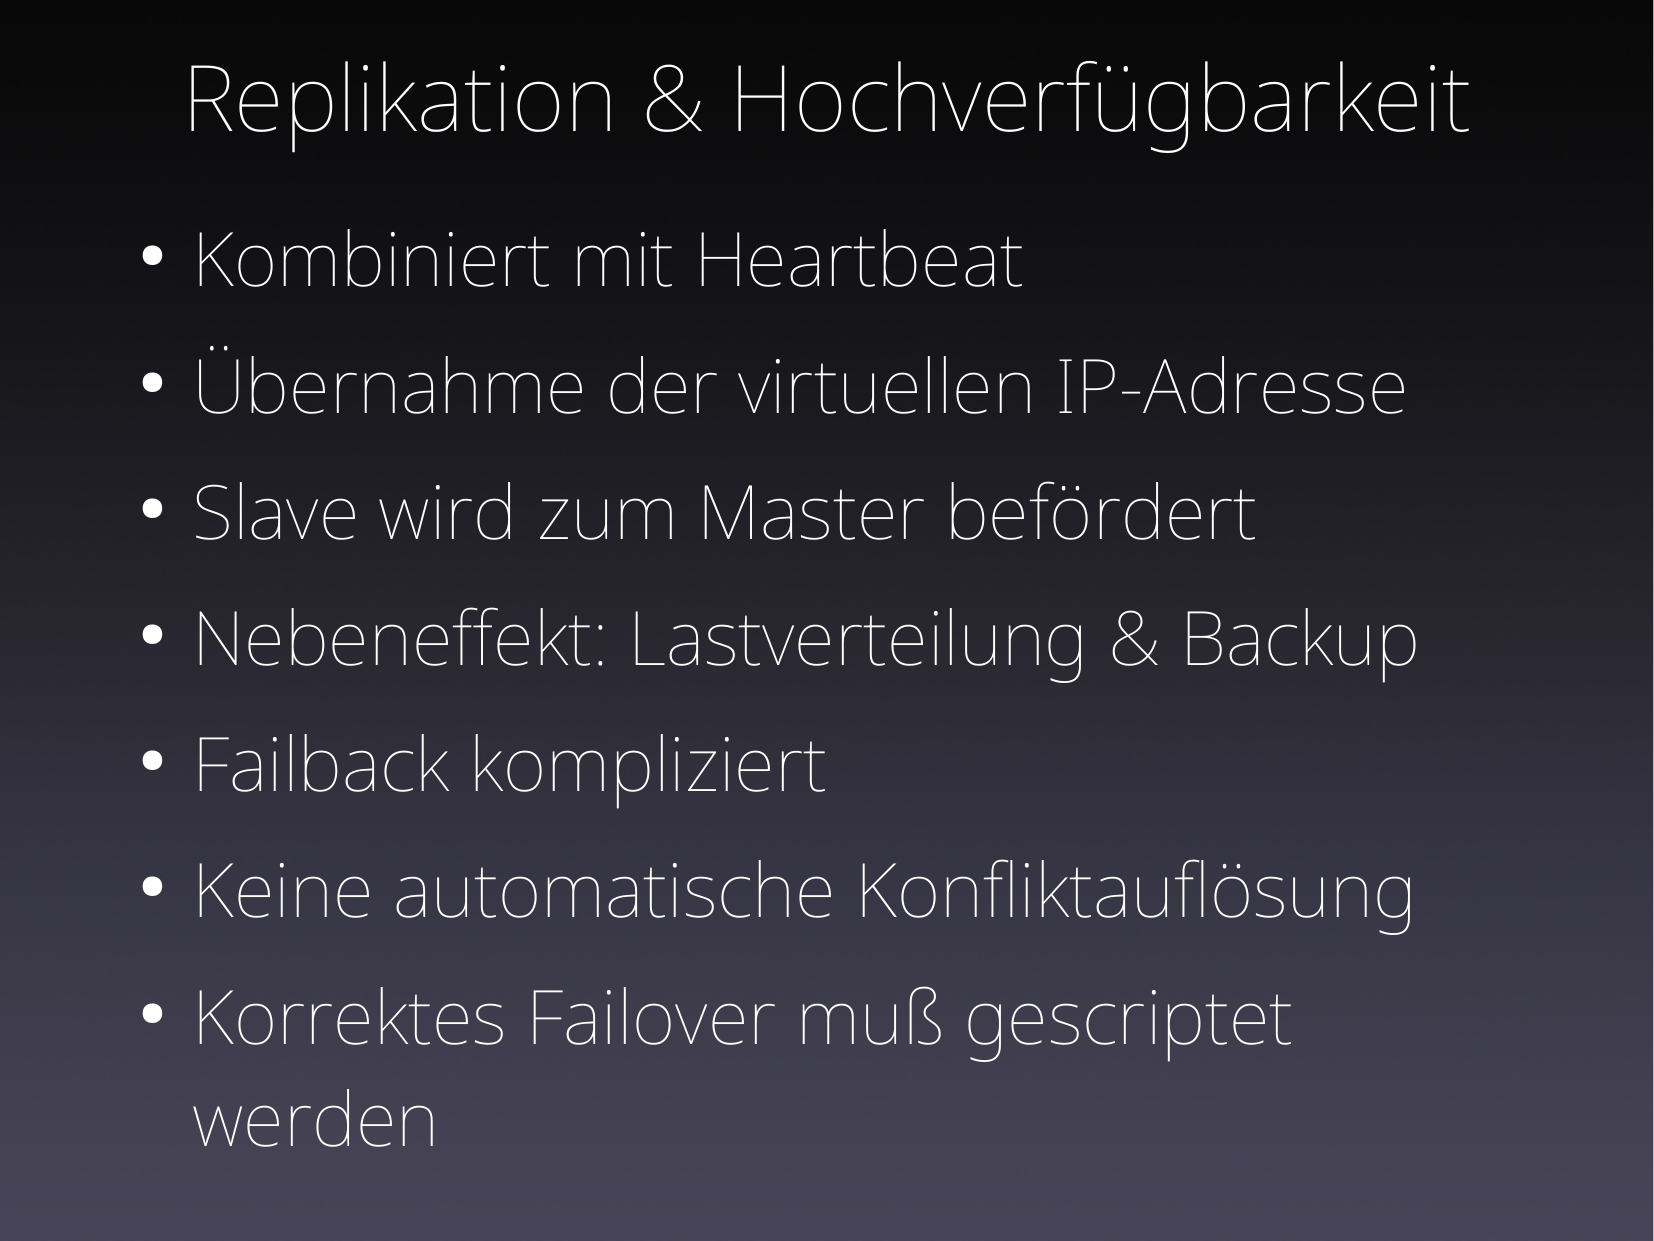

# Replikation & Hochverfügbarkeit
Kombiniert mit Heartbeat
Übernahme der virtuellen IP-Adresse
Slave wird zum Master befördert
Nebeneffekt: Lastverteilung & Backup
Failback kompliziert
Keine automatische Konfliktauflösung
Korrektes Failover muß gescriptet werden